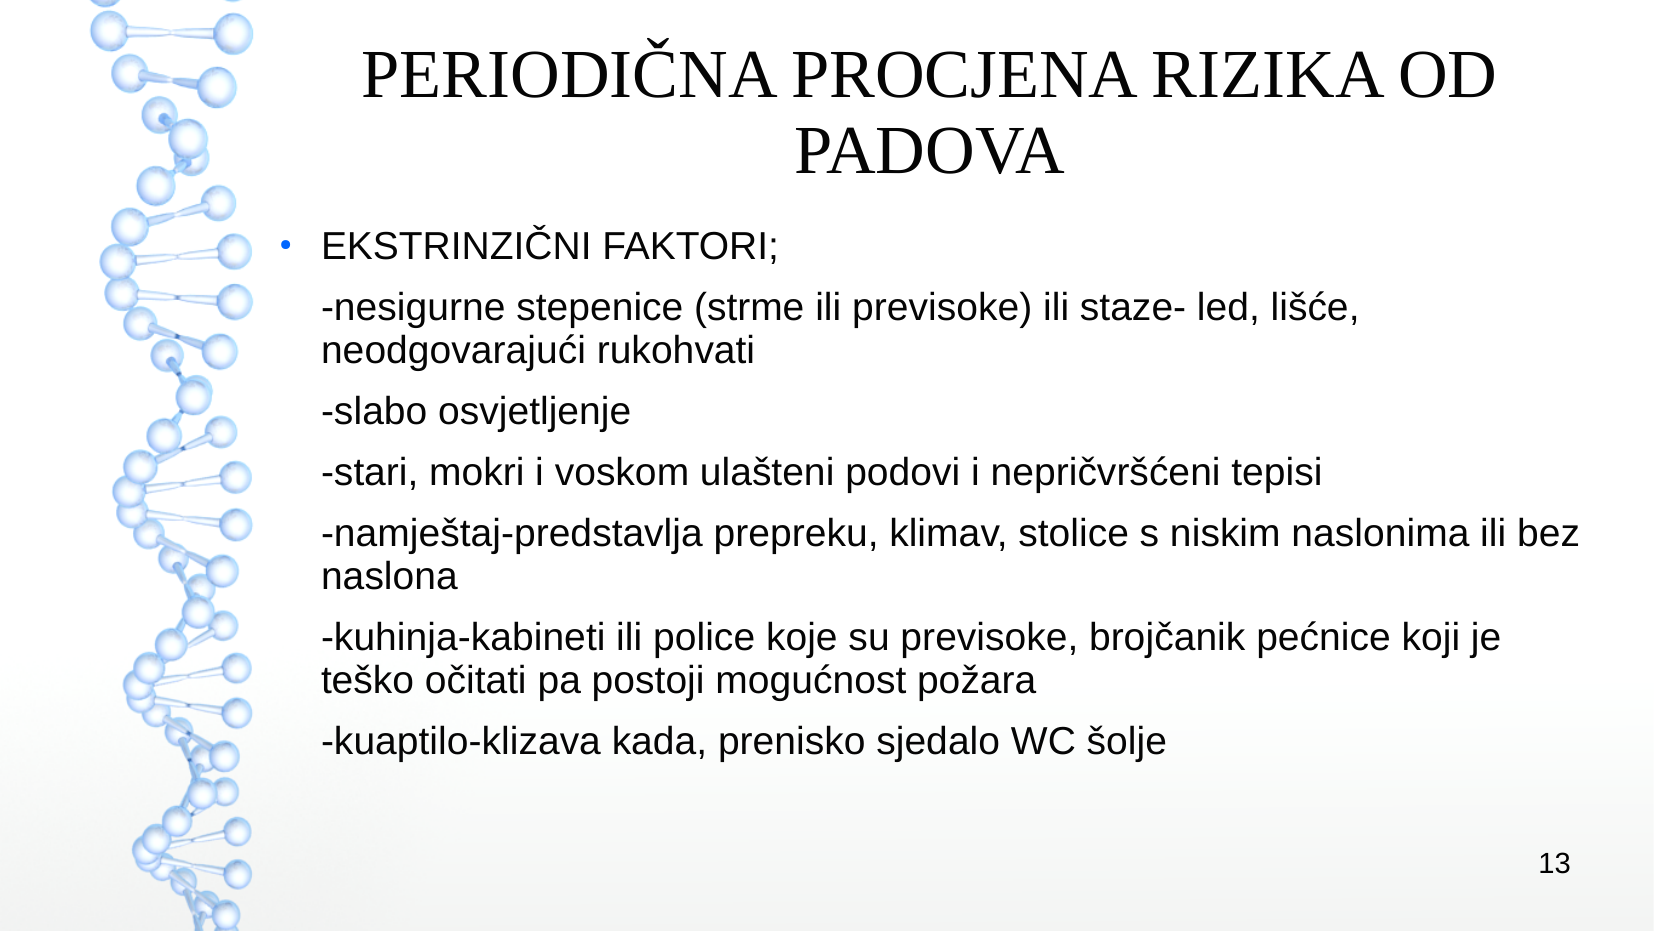

# PERIODIČNA PROCJENA RIZIKA OD PADOVA
EKSTRINZIČNI FAKTORI;
-nesigurne stepenice (strme ili previsoke) ili staze- led, lišće, neodgovarajući rukohvati
-slabo osvjetljenje
-stari, mokri i voskom ulašteni podovi i nepričvršćeni tepisi
-namještaj-predstavlja prepreku, klimav, stolice s niskim naslonima ili bez naslona
-kuhinja-kabineti ili police koje su previsoke, brojčanik pećnice koji je teško očitati pa postoji mogućnost požara
-kuaptilo-klizava kada, prenisko sjedalo WC šolje
13